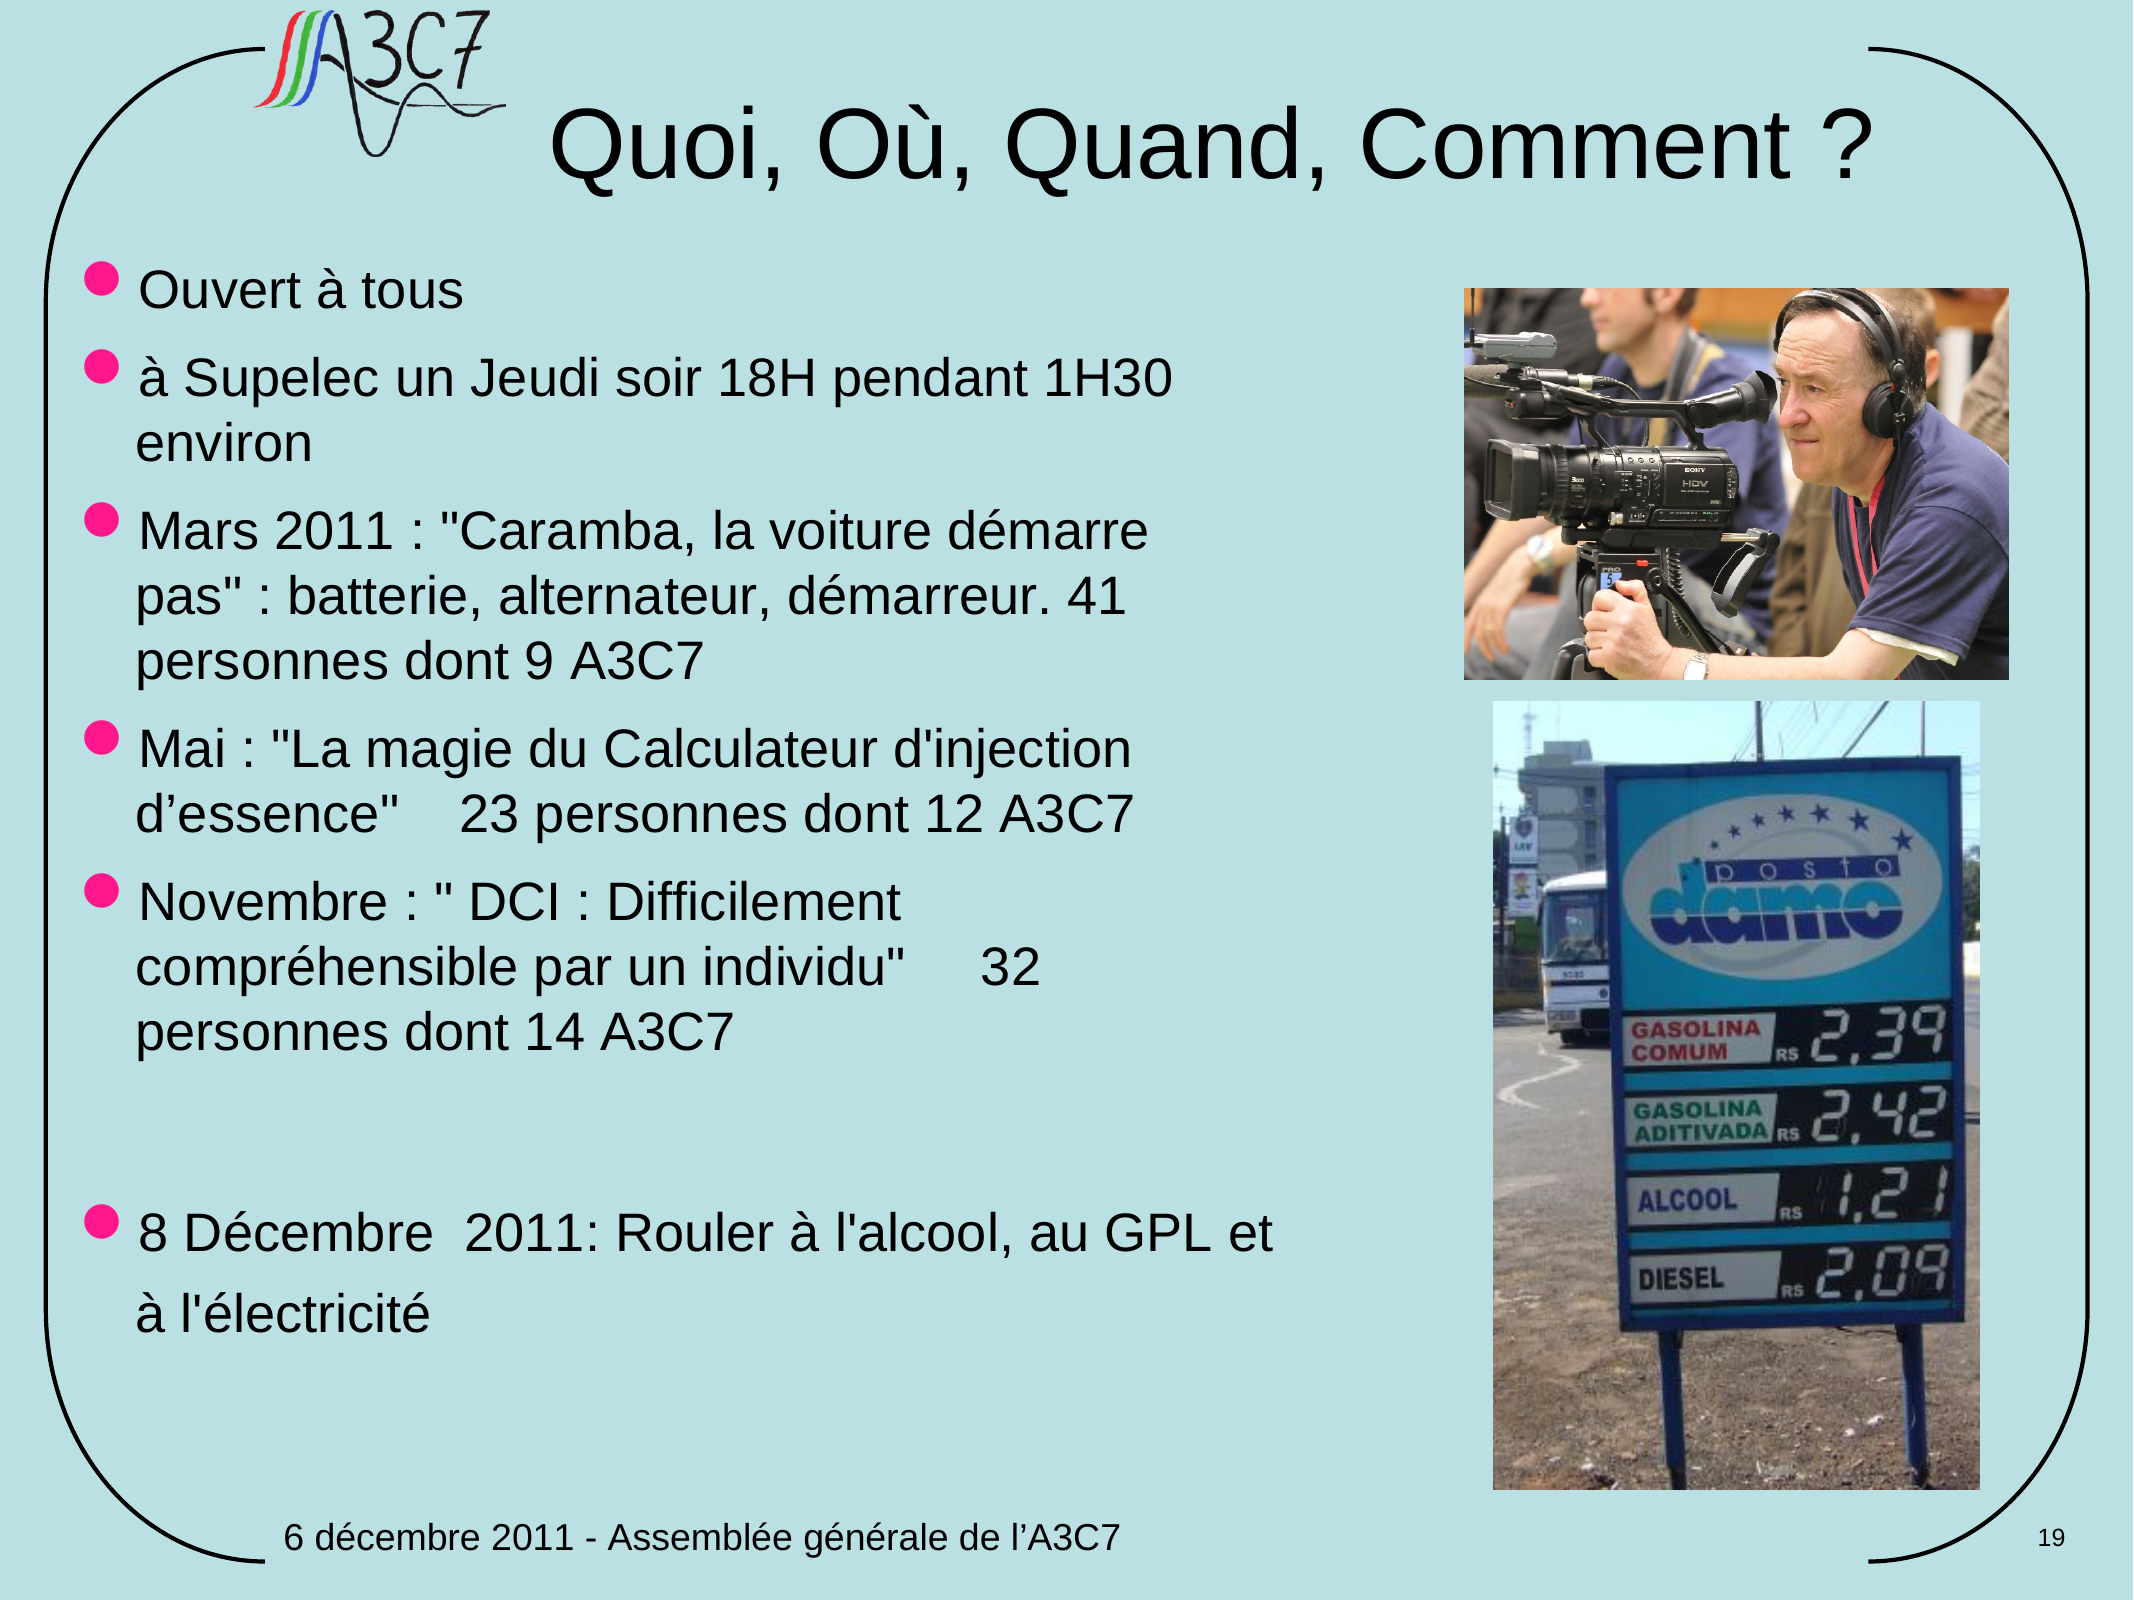

# Quoi, Où, Quand, Comment ?
Ouvert à tous
à Supelec un Jeudi soir 18H pendant 1H30 environ
Mars 2011 : "Caramba, la voiture démarre pas" : batterie, alternateur, démarreur. 41 personnes dont 9 A3C7
Mai : "La magie du Calculateur d'injection d’essence" 23 personnes dont 12 A3C7
Novembre : " DCI : Difficilement compréhensible par un individu" 32 personnes dont 14 A3C7
8 Décembre 2011: Rouler à l'alcool, au GPL et à l'électricité
6 décembre 2011 - Assemblée générale de l’A3C7
19